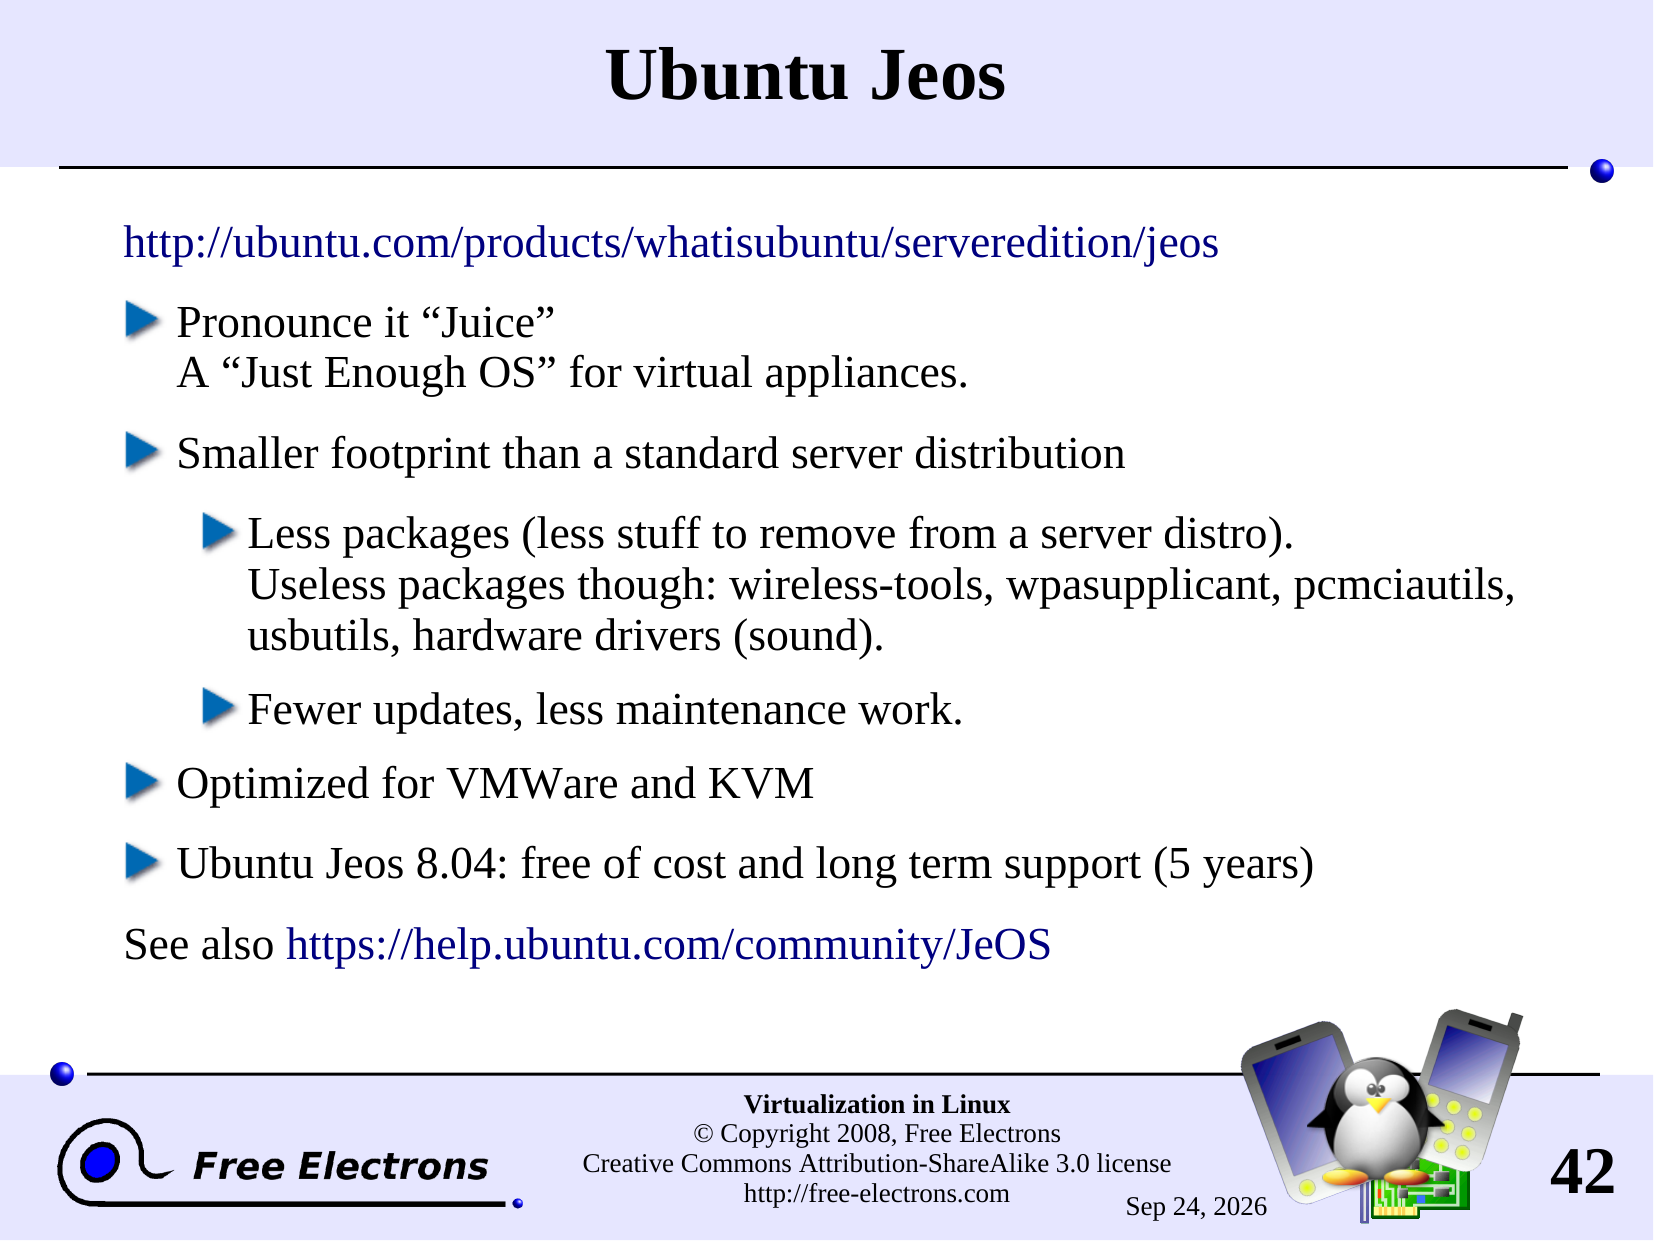

# Ubuntu Jeos
http://ubuntu.com/products/whatisubuntu/serveredition/jeos
Pronounce it “Juice”
A “Just Enough OS” for virtual appliances.
Smaller footprint than a standard server distribution
Less packages (less stuff to remove from a server distro).
Useless packages though: wireless-tools, wpasupplicant, pcmciautils, usbutils, hardware drivers (sound).
Fewer updates, less maintenance work.
Optimized for VMWare and KVM
Ubuntu Jeos 8.04: free of cost and long term support (5 years)
See also https://help.ubuntu.com/community/JeOS